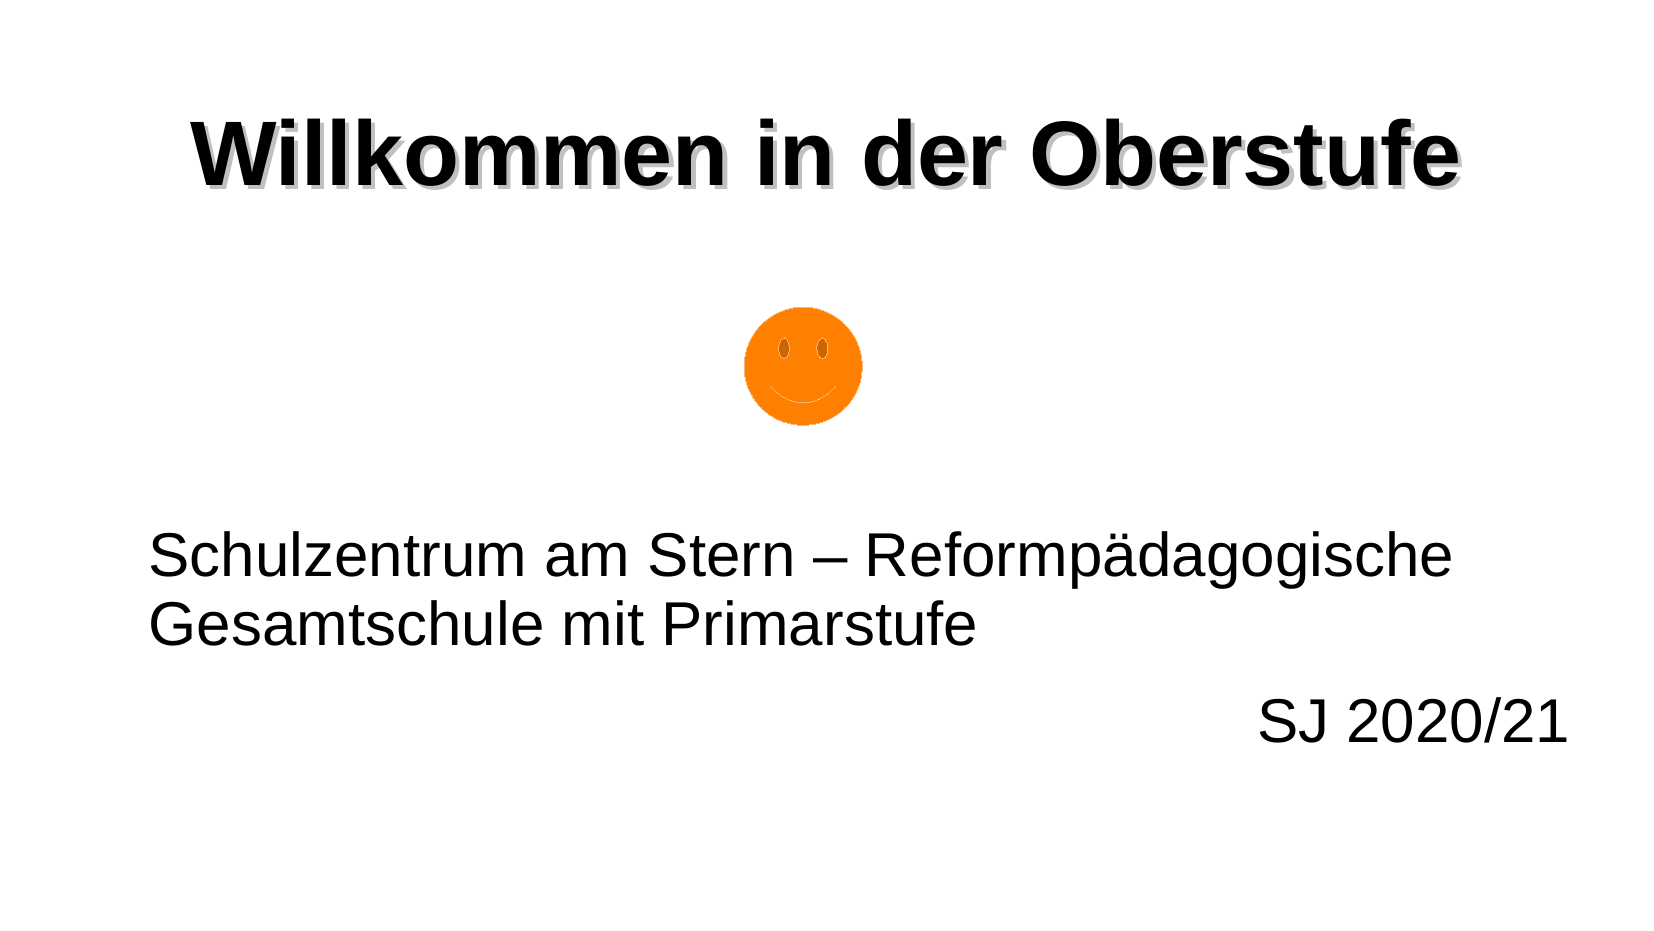

# Willkommen in der Oberstufe
Schulzentrum am Stern – Reformpädagogische Gesamtschule mit Primarstufe
SJ 2020/21